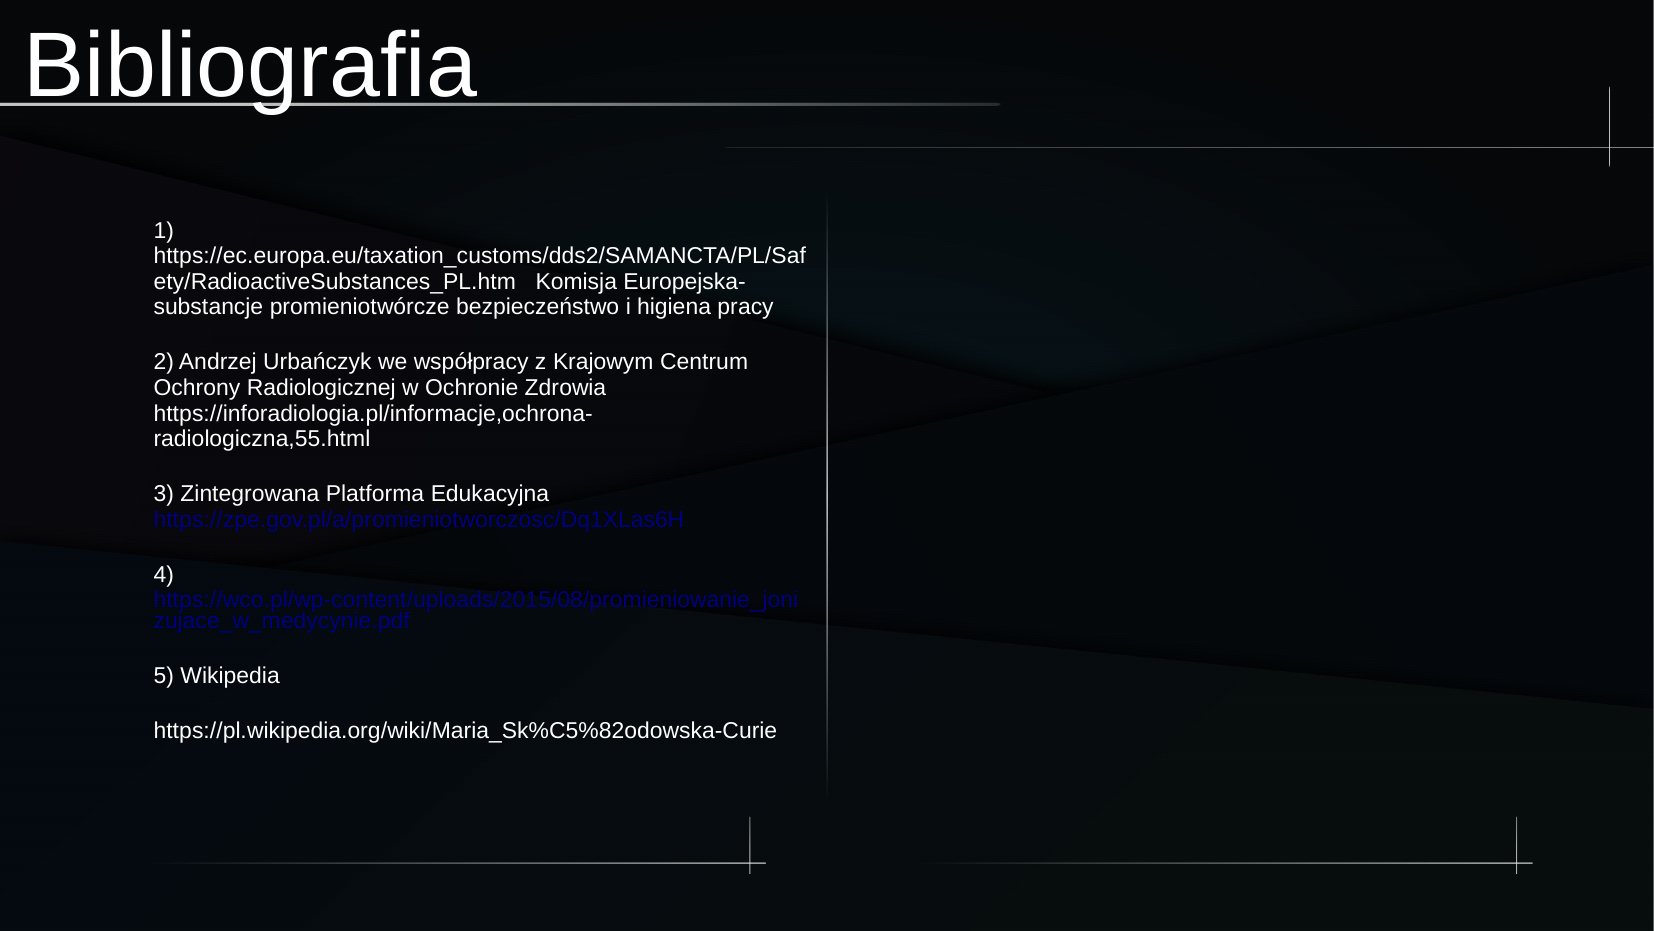

# Bibliografia
1) https://ec.europa.eu/taxation_customs/dds2/SAMANCTA/PL/Safety/RadioactiveSubstances_PL.htm Komisja Europejska- substancje promieniotwórcze bezpieczeństwo i higiena pracy
2) Andrzej Urbańczyk we współpracy z Krajowym Centrum Ochrony Radiologicznej w Ochronie Zdrowia https://inforadiologia.pl/informacje,ochrona-radiologiczna,55.html
3) Zintegrowana Platforma Edukacyjna https://zpe.gov.pl/a/promieniotworczosc/Dq1XLas6H
4) https://wco.pl/wp-content/uploads/2015/08/promieniowanie_jonizujace_w_medycynie.pdf
5) Wikipedia
https://pl.wikipedia.org/wiki/Maria_Sk%C5%82odowska-Curie